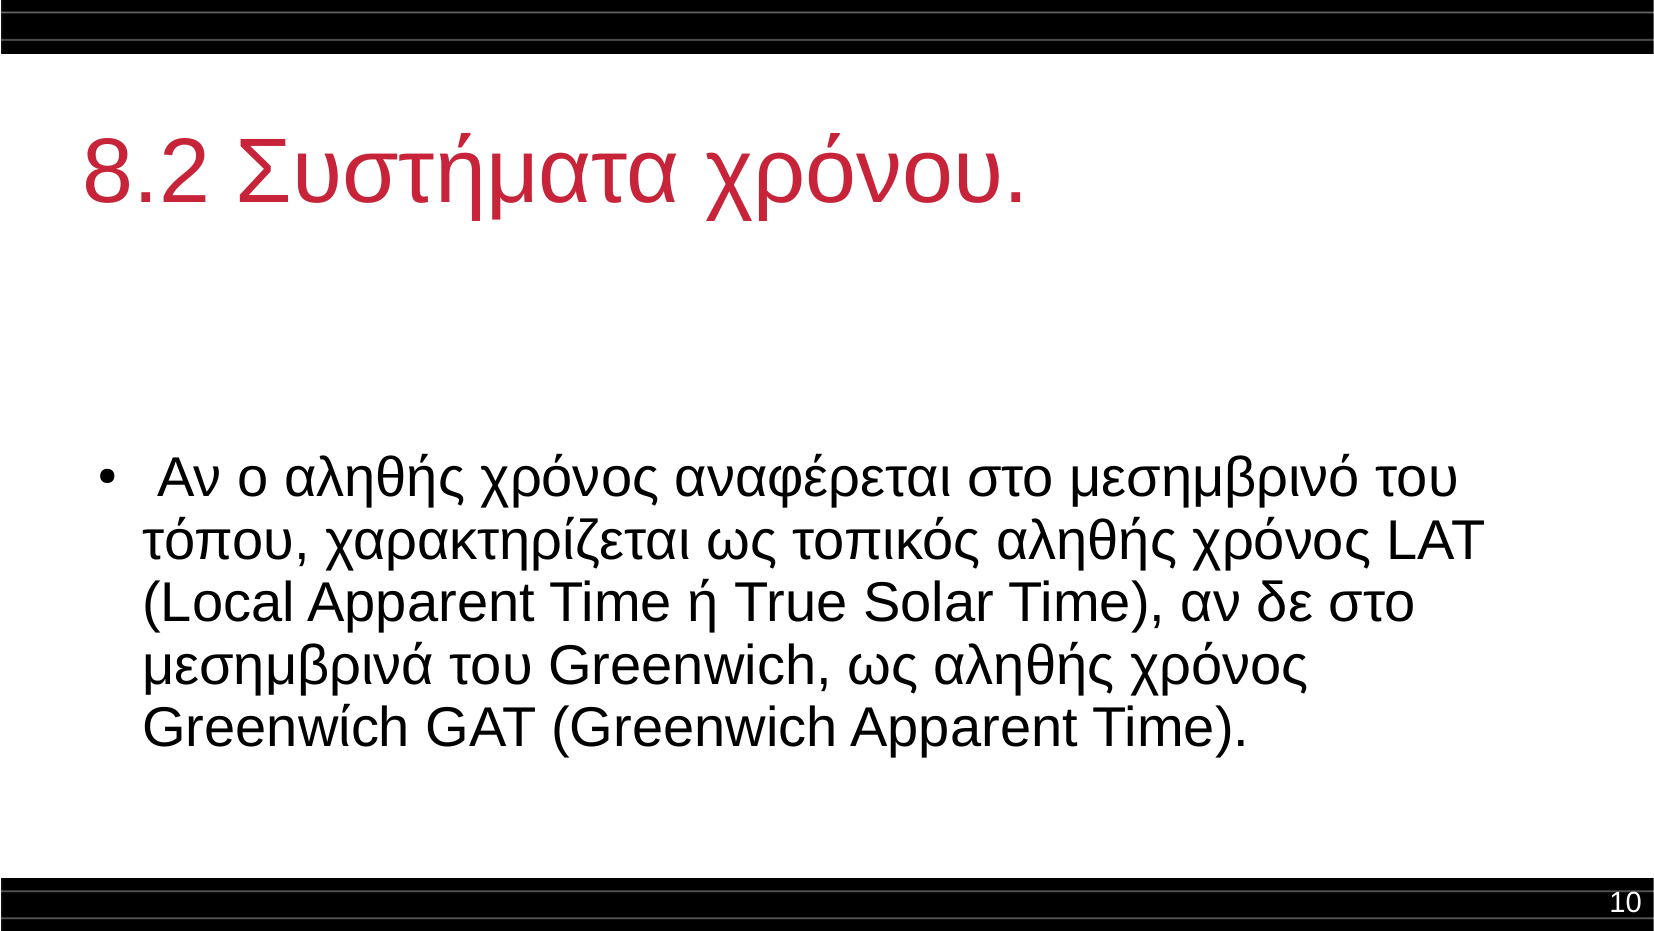

# 8.2 Συστήματα χρόνου.
 Αν ο αληθής χρόνος αναφέρεται στο μεσημβρινό του τόπου, χαρακτηρίζεται ως τοπικός αληθής χρόνος LΑΤ (Local Apparent Time ή True Solar Time), αν δε στο μεσημβρινά του Greenwich, ως αληθής χρόνος Greenwίch GΑΤ (Greenwich Apparent Time).